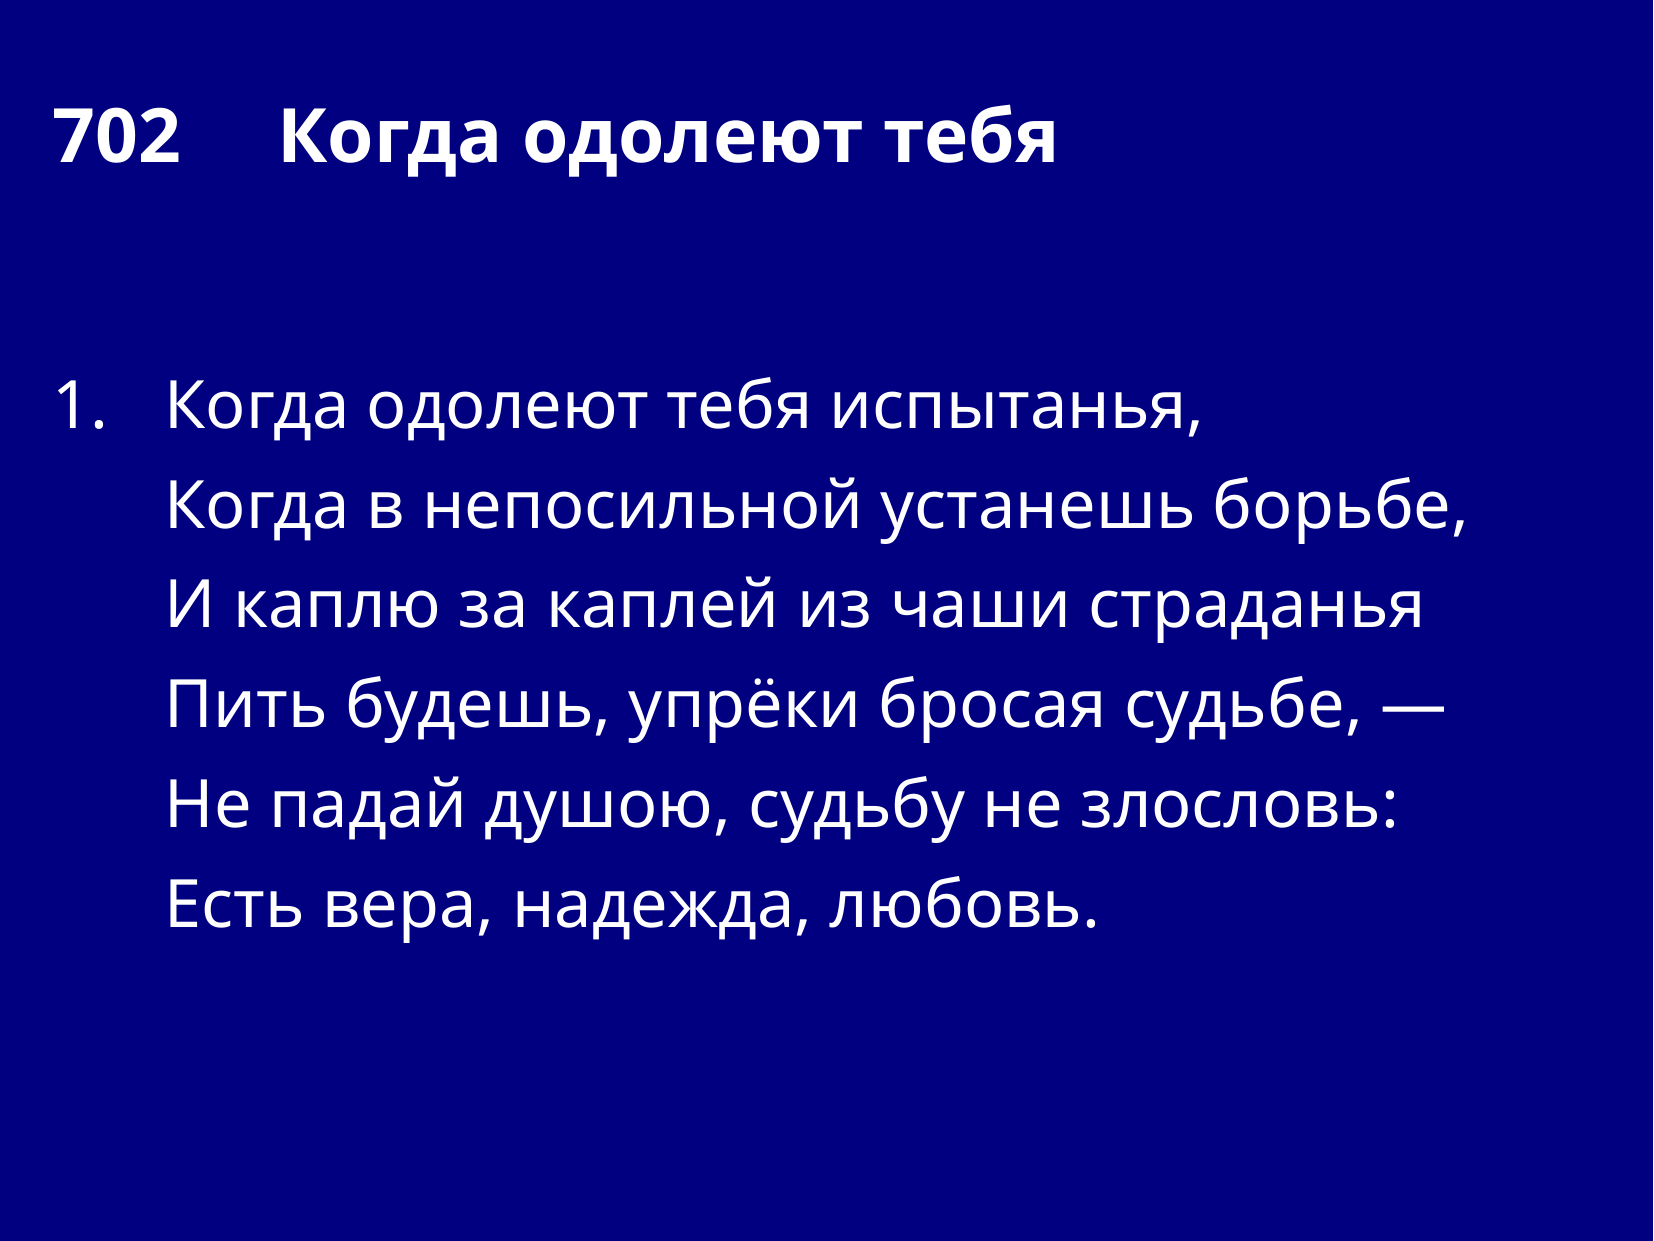

702	Когда одолеют тебя
1.	Когда одолеют тебя испытанья,
	Когда в непосильной устанешь борьбе,
	И каплю за каплей из чаши страданья
	Пить будешь, упрёки бросая судьбе, —
	Не падай душою, судьбу не злословь:
	Есть вера, надежда, любовь.